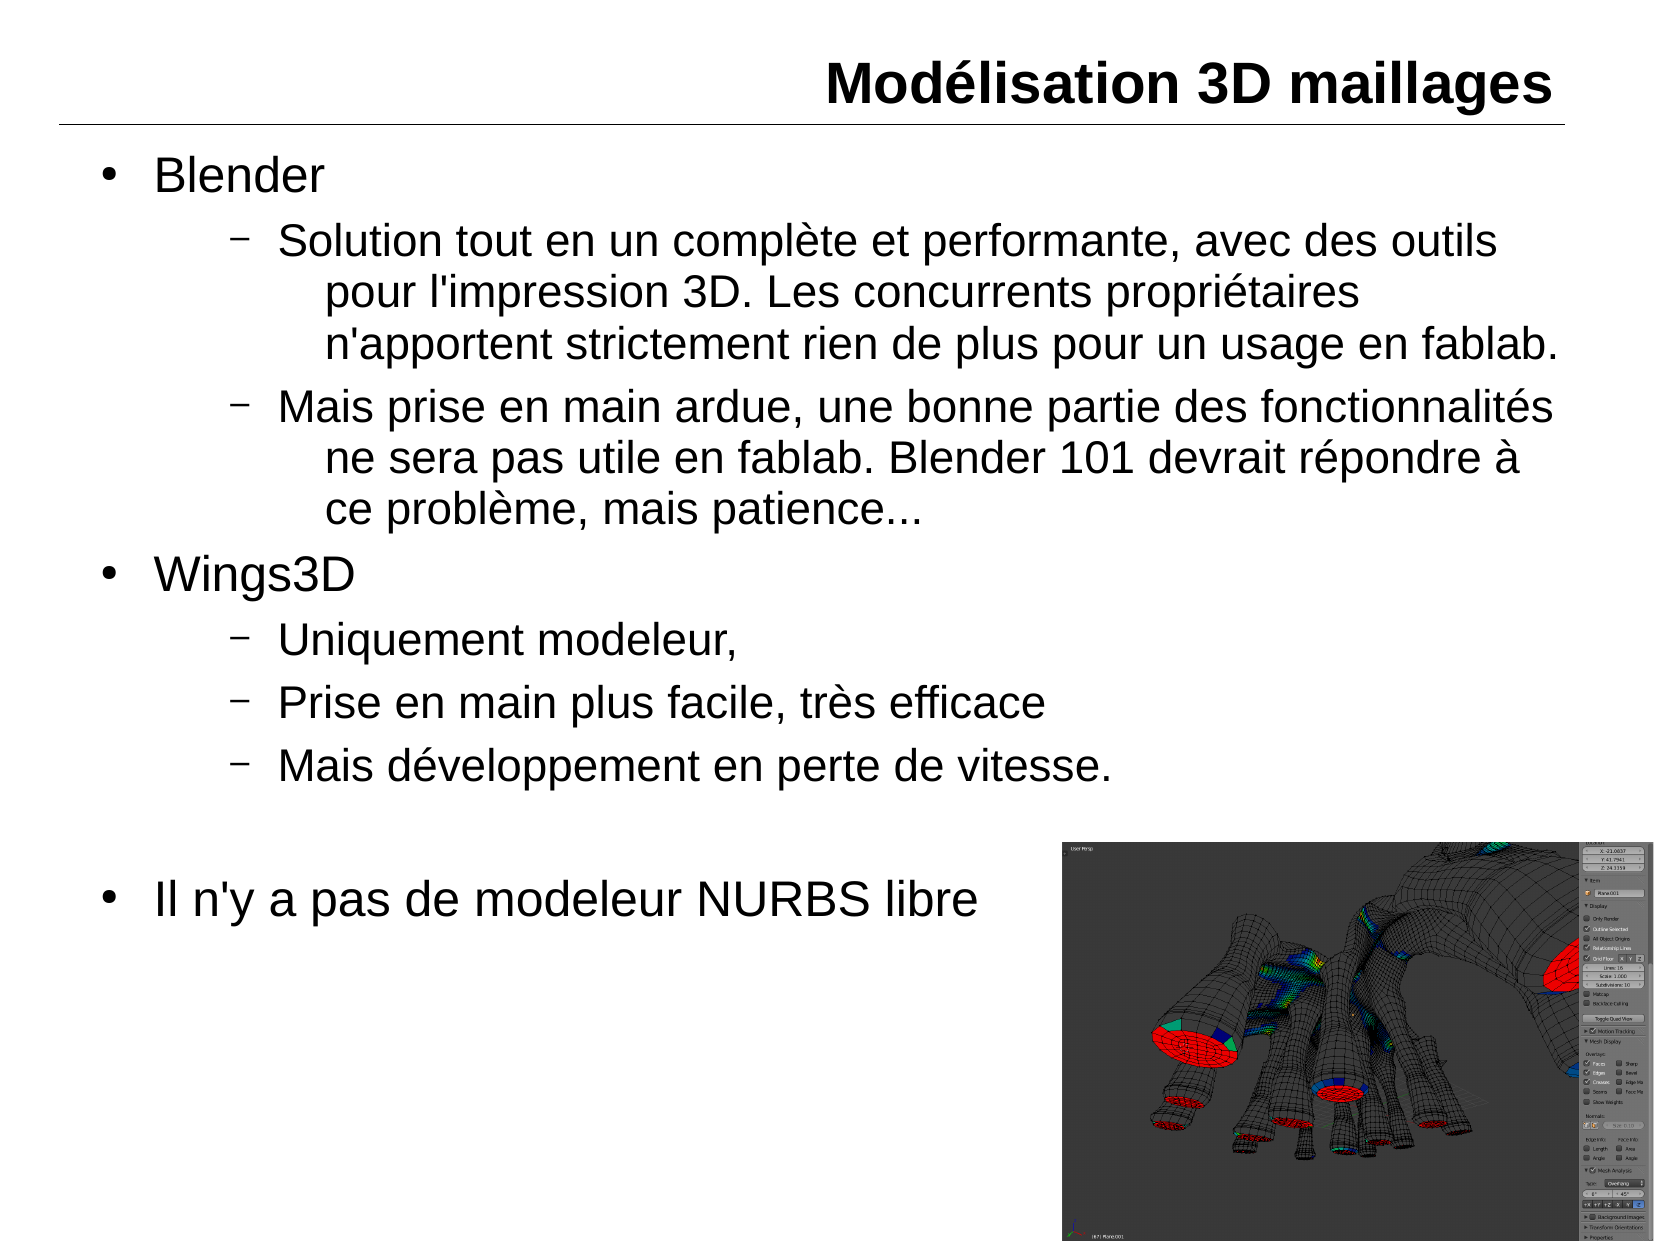

# Modélisation 3D maillages
Blender
Solution tout en un complète et performante, avec des outils pour l'impression 3D. Les concurrents propriétaires n'apportent strictement rien de plus pour un usage en fablab.
Mais prise en main ardue, une bonne partie des fonctionnalités ne sera pas utile en fablab. Blender 101 devrait répondre à ce problème, mais patience...
Wings3D
Uniquement modeleur,
Prise en main plus facile, très efficace
Mais développement en perte de vitesse.
Il n'y a pas de modeleur NURBS libre
18